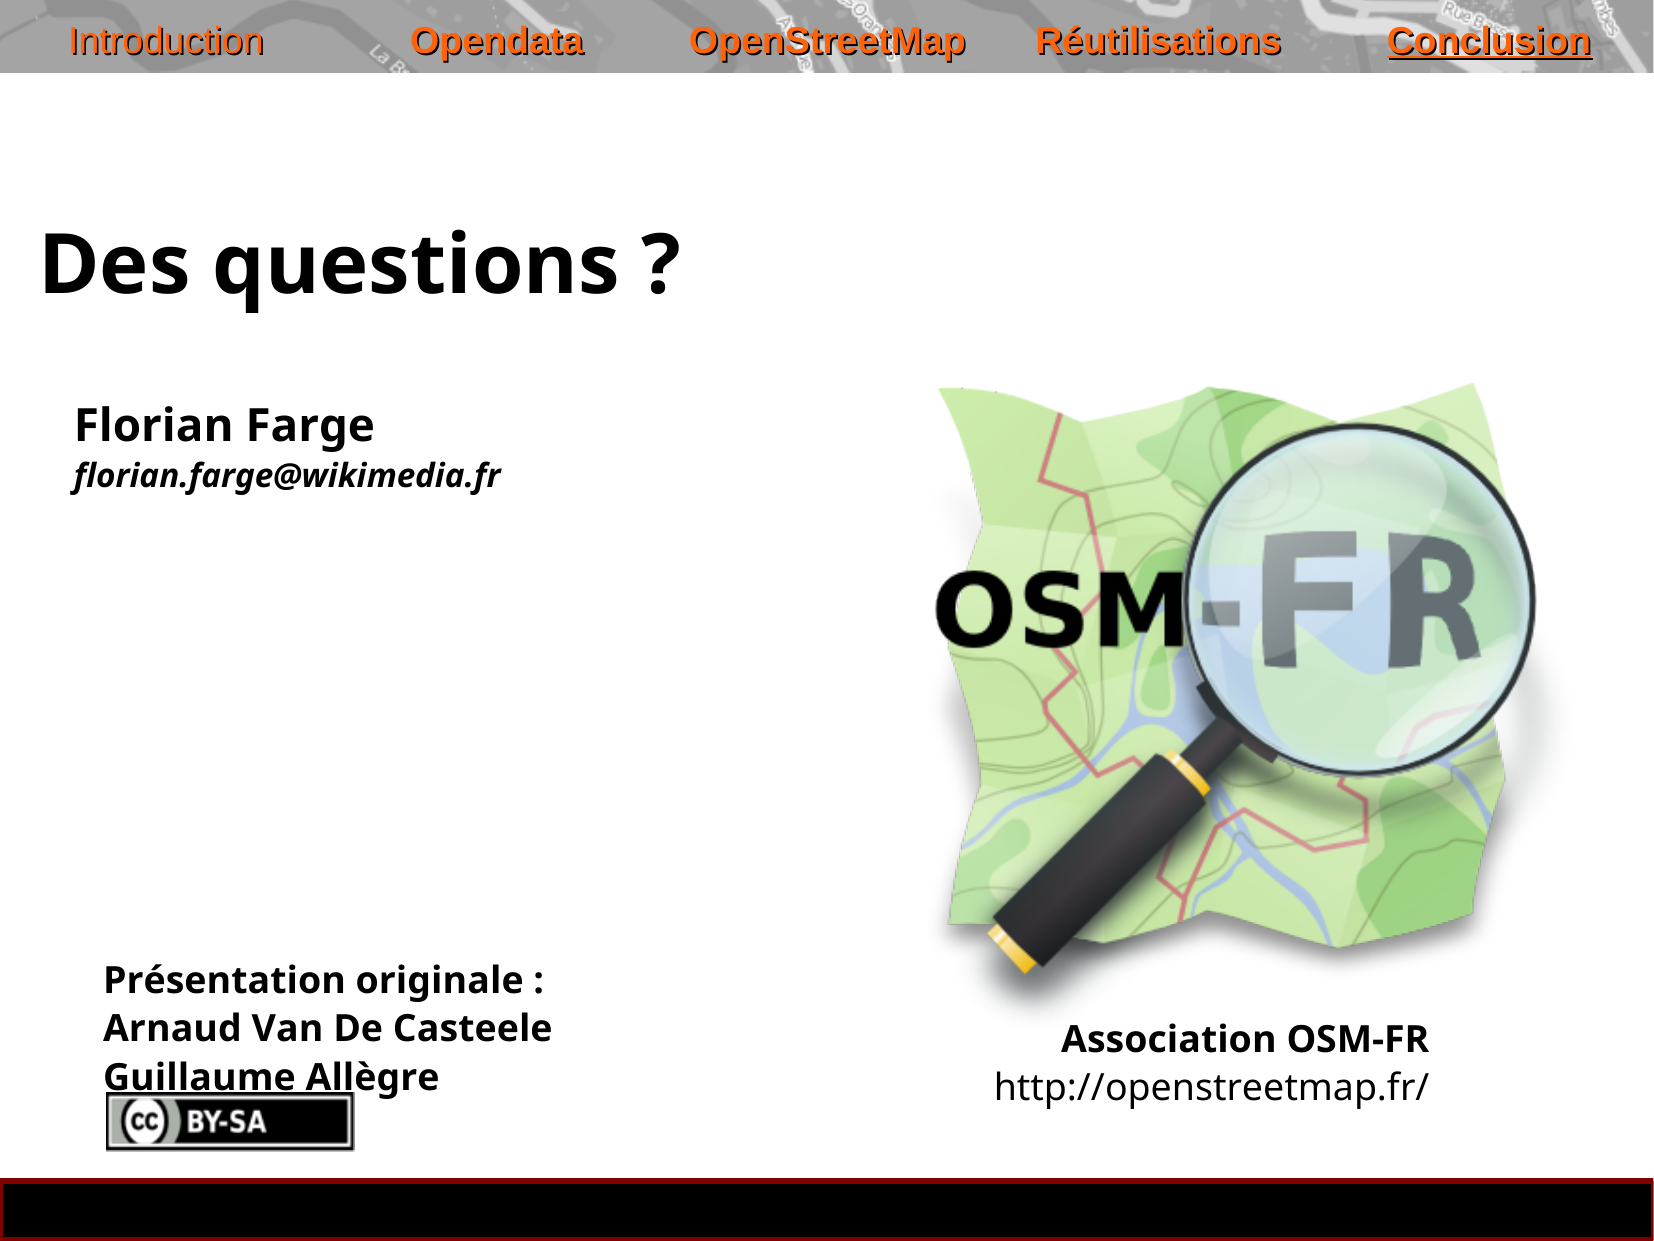

| Introduction | Opendata | OpenStreetMap | Réutilisations | Conclusion |
| --- | --- | --- | --- | --- |
Des questions ?
Florian Farge
florian.farge@wikimedia.fr
Présentation originale :
Arnaud Van De Casteele
Guillaume Allègre
Association OSM-FR
http://openstreetmap.fr/